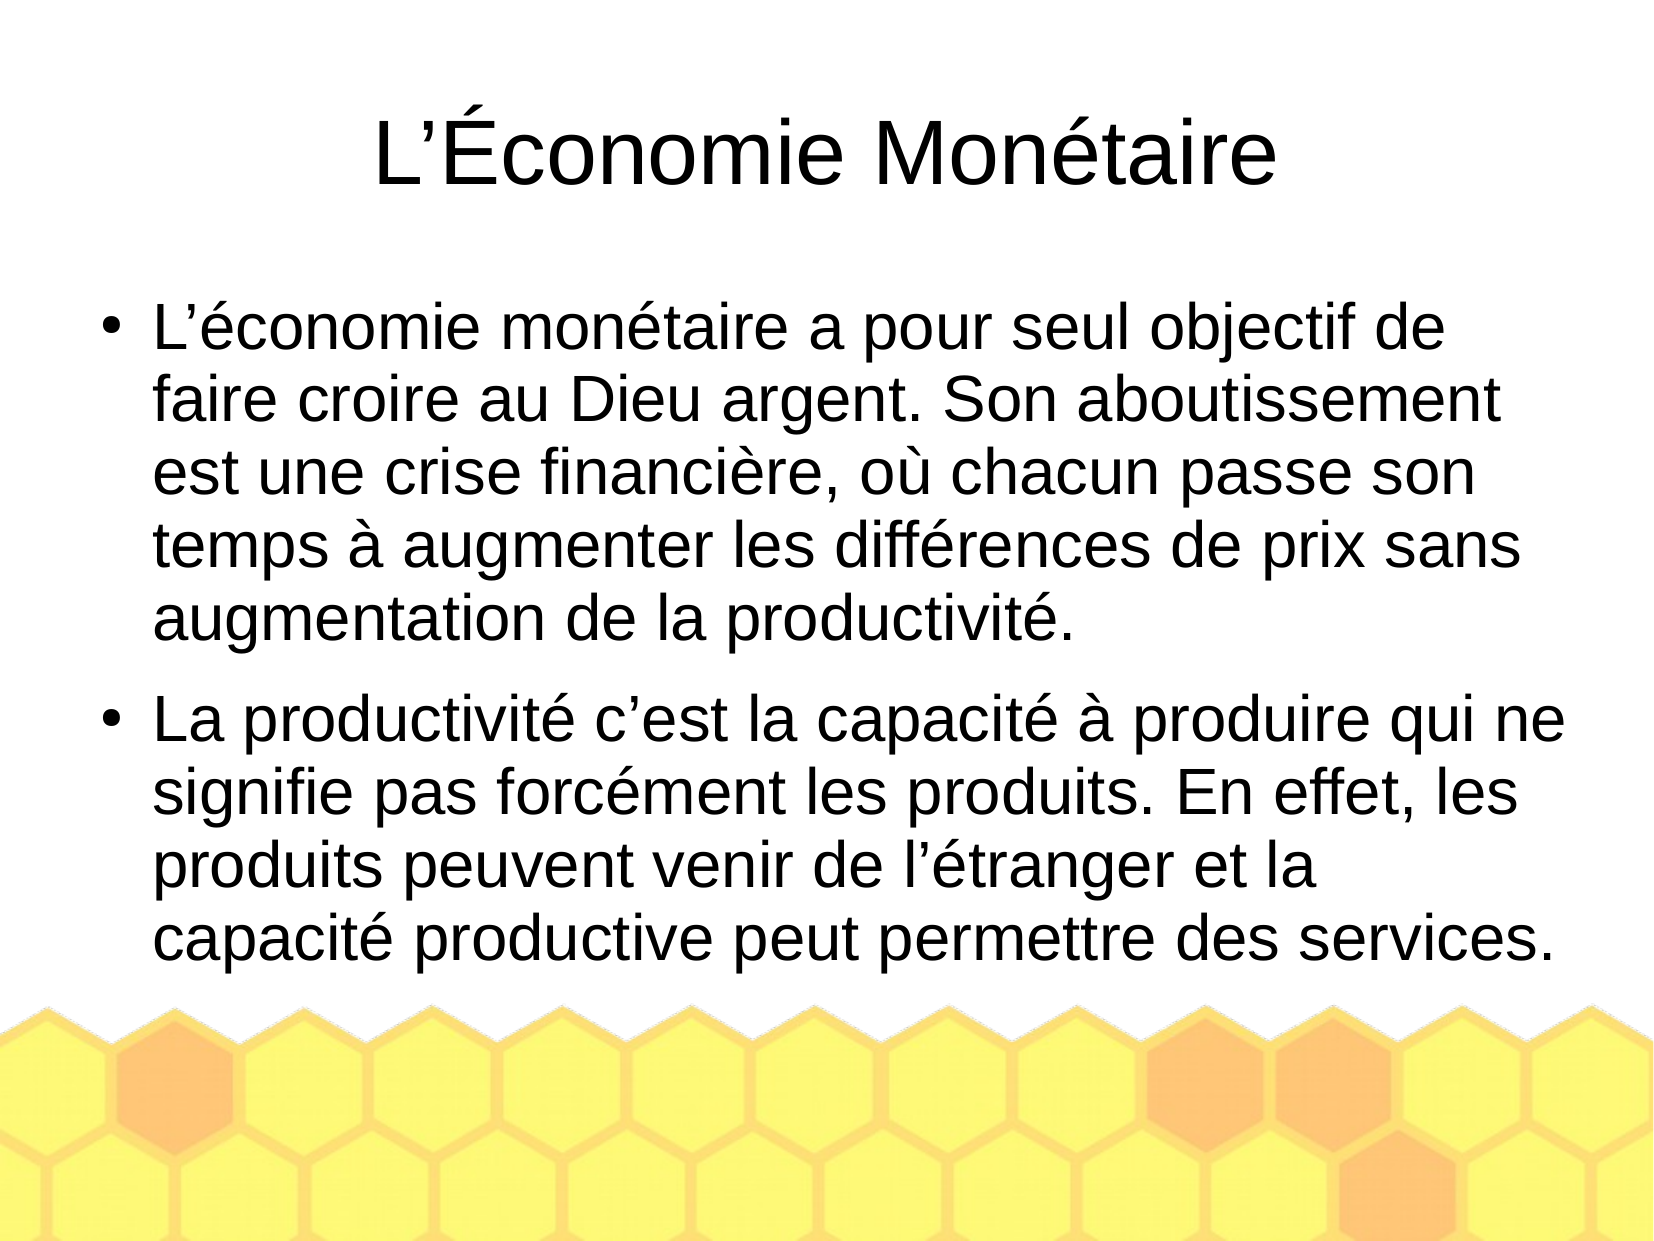

# L’Économie Monétaire
L’économie monétaire a pour seul objectif de faire croire au Dieu argent. Son aboutissement est une crise financière, où chacun passe son temps à augmenter les différences de prix sans augmentation de la productivité.
La productivité c’est la capacité à produire qui ne signifie pas forcément les produits. En effet, les produits peuvent venir de l’étranger et la capacité productive peut permettre des services.